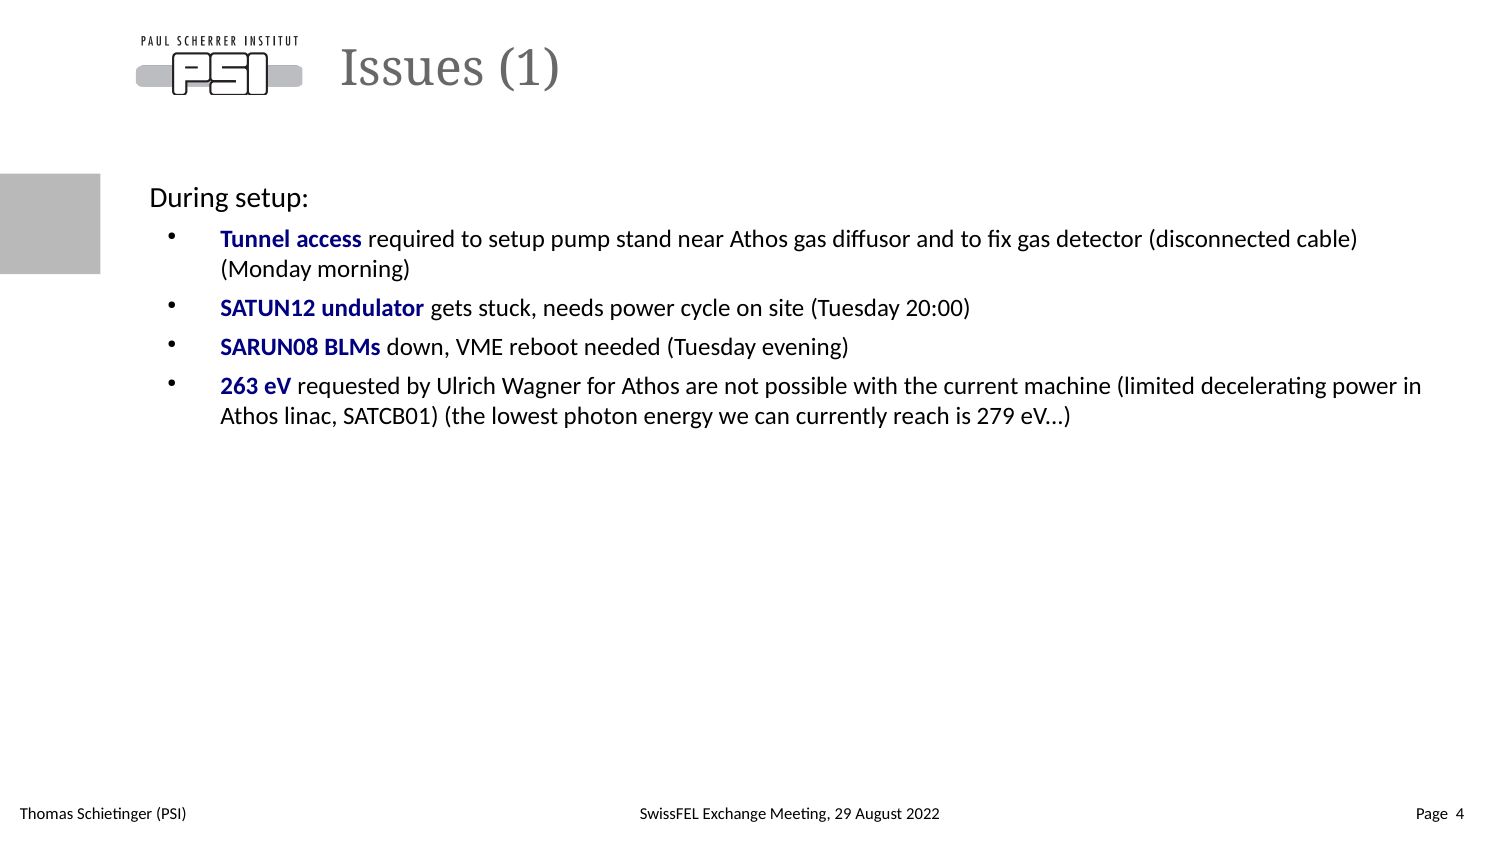

Issues (1)
# During setup:
Tunnel access required to setup pump stand near Athos gas diffusor and to fix gas detector (disconnected cable) (Monday morning)
SATUN12 undulator gets stuck, needs power cycle on site (Tuesday 20:00)
SARUN08 BLMs down, VME reboot needed (Tuesday evening)
263 eV requested by Ulrich Wagner for Athos are not possible with the current machine (limited decelerating power in Athos linac, SATCB01) (the lowest photon energy we can currently reach is 279 eV...)